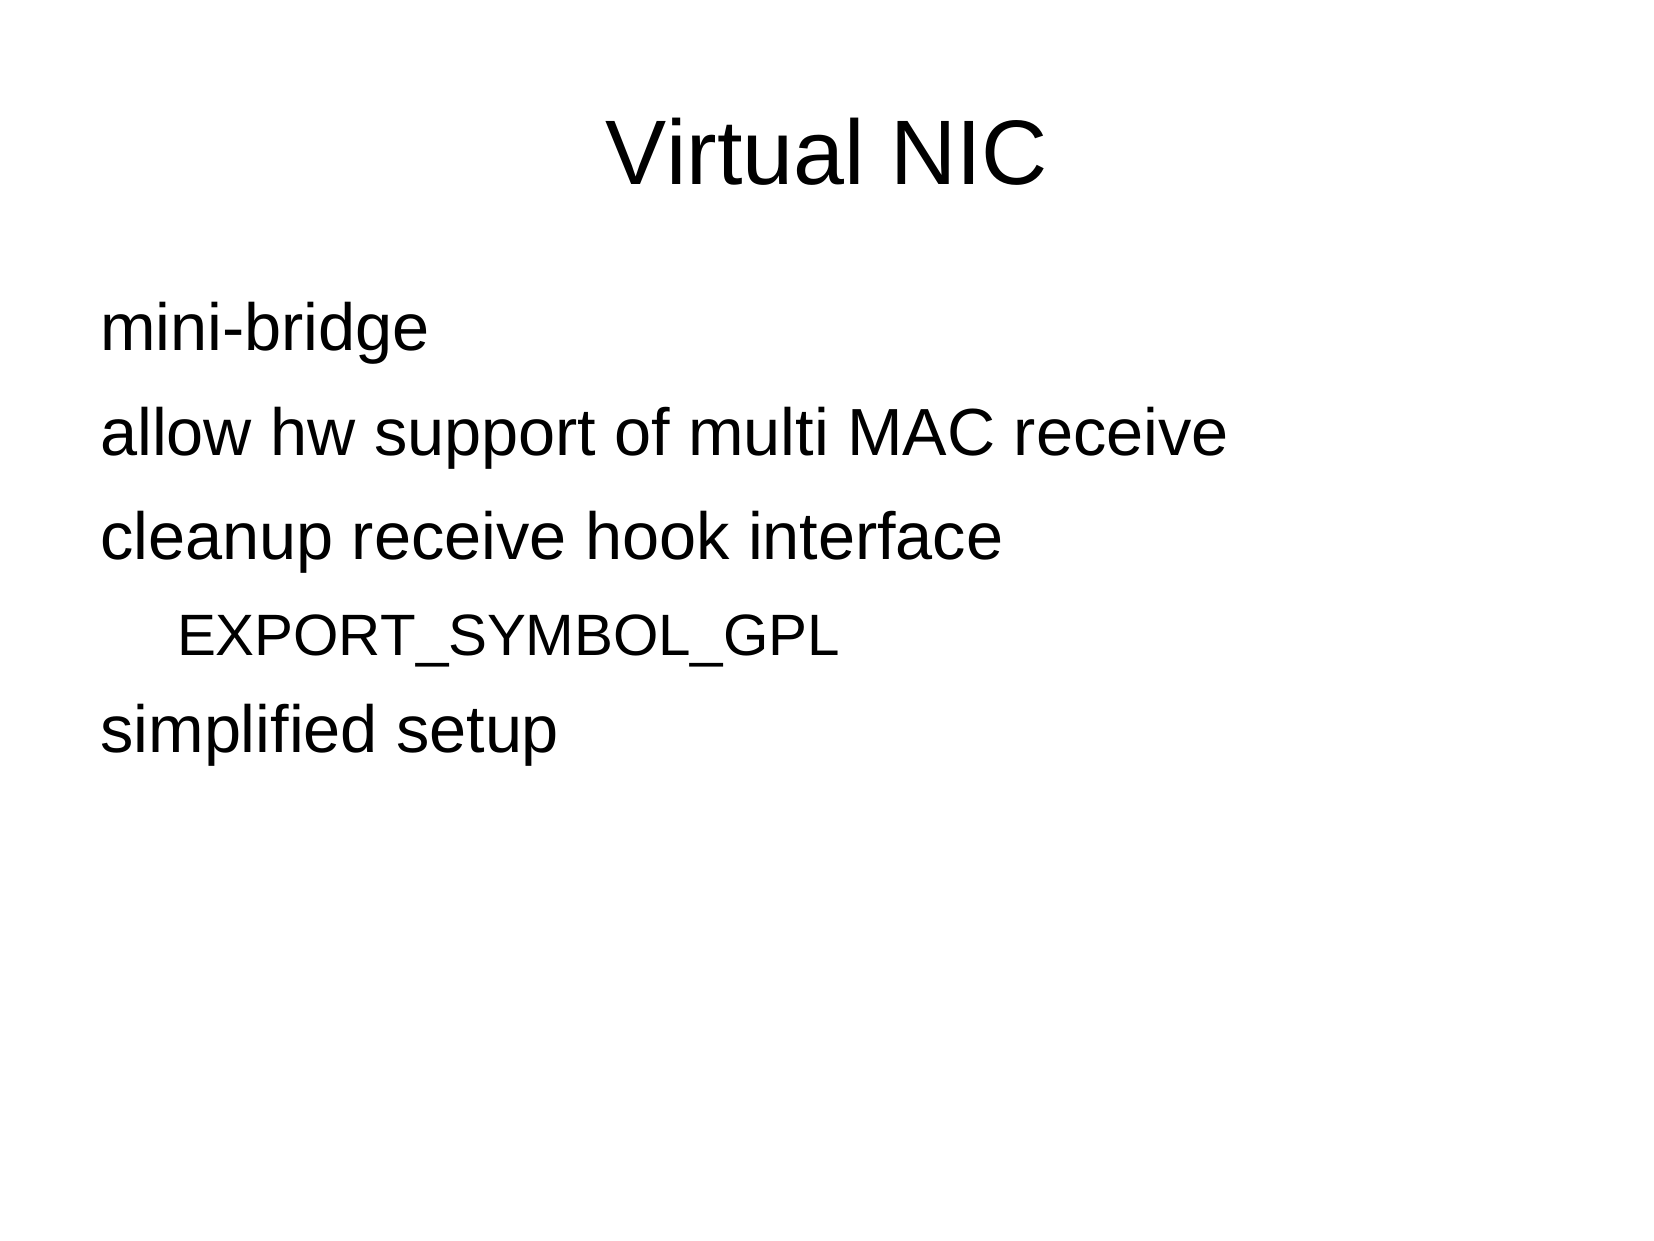

# Virtual NIC
mini-bridge
allow hw support of multi MAC receive
cleanup receive hook interface
EXPORT_SYMBOL_GPL
simplified setup